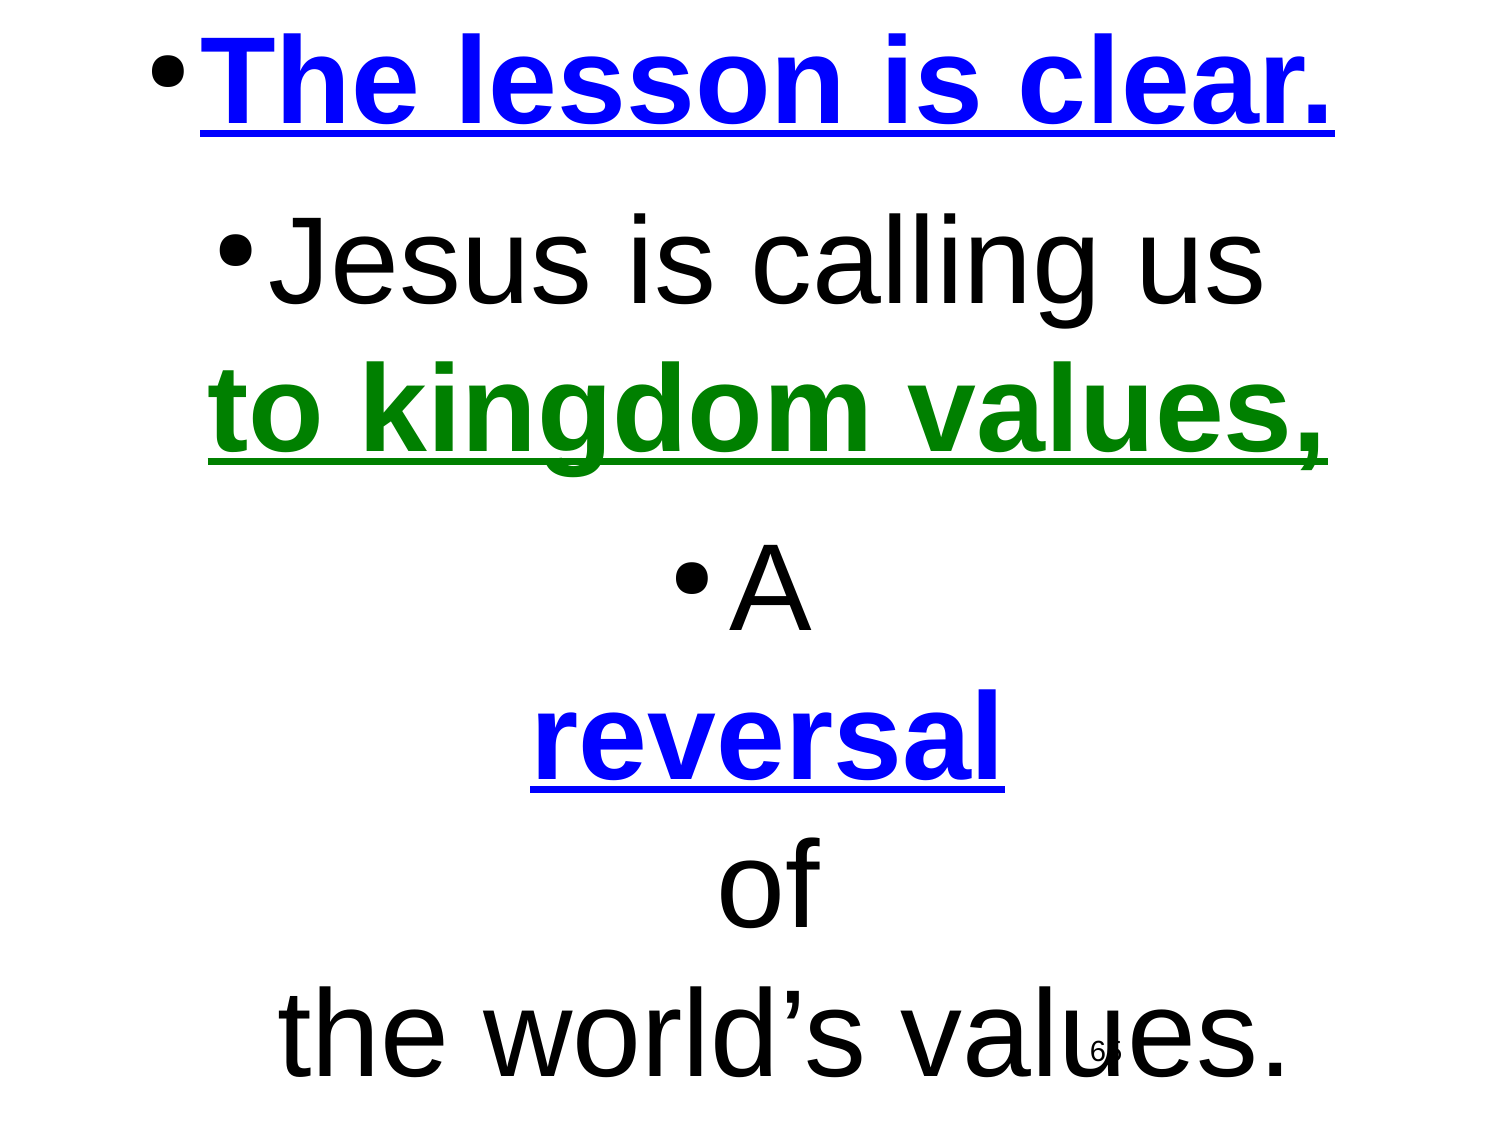

# The lesson is clear.
Jesus is calling us
to kingdom values,
A
reversal
of
the world’s values.
65